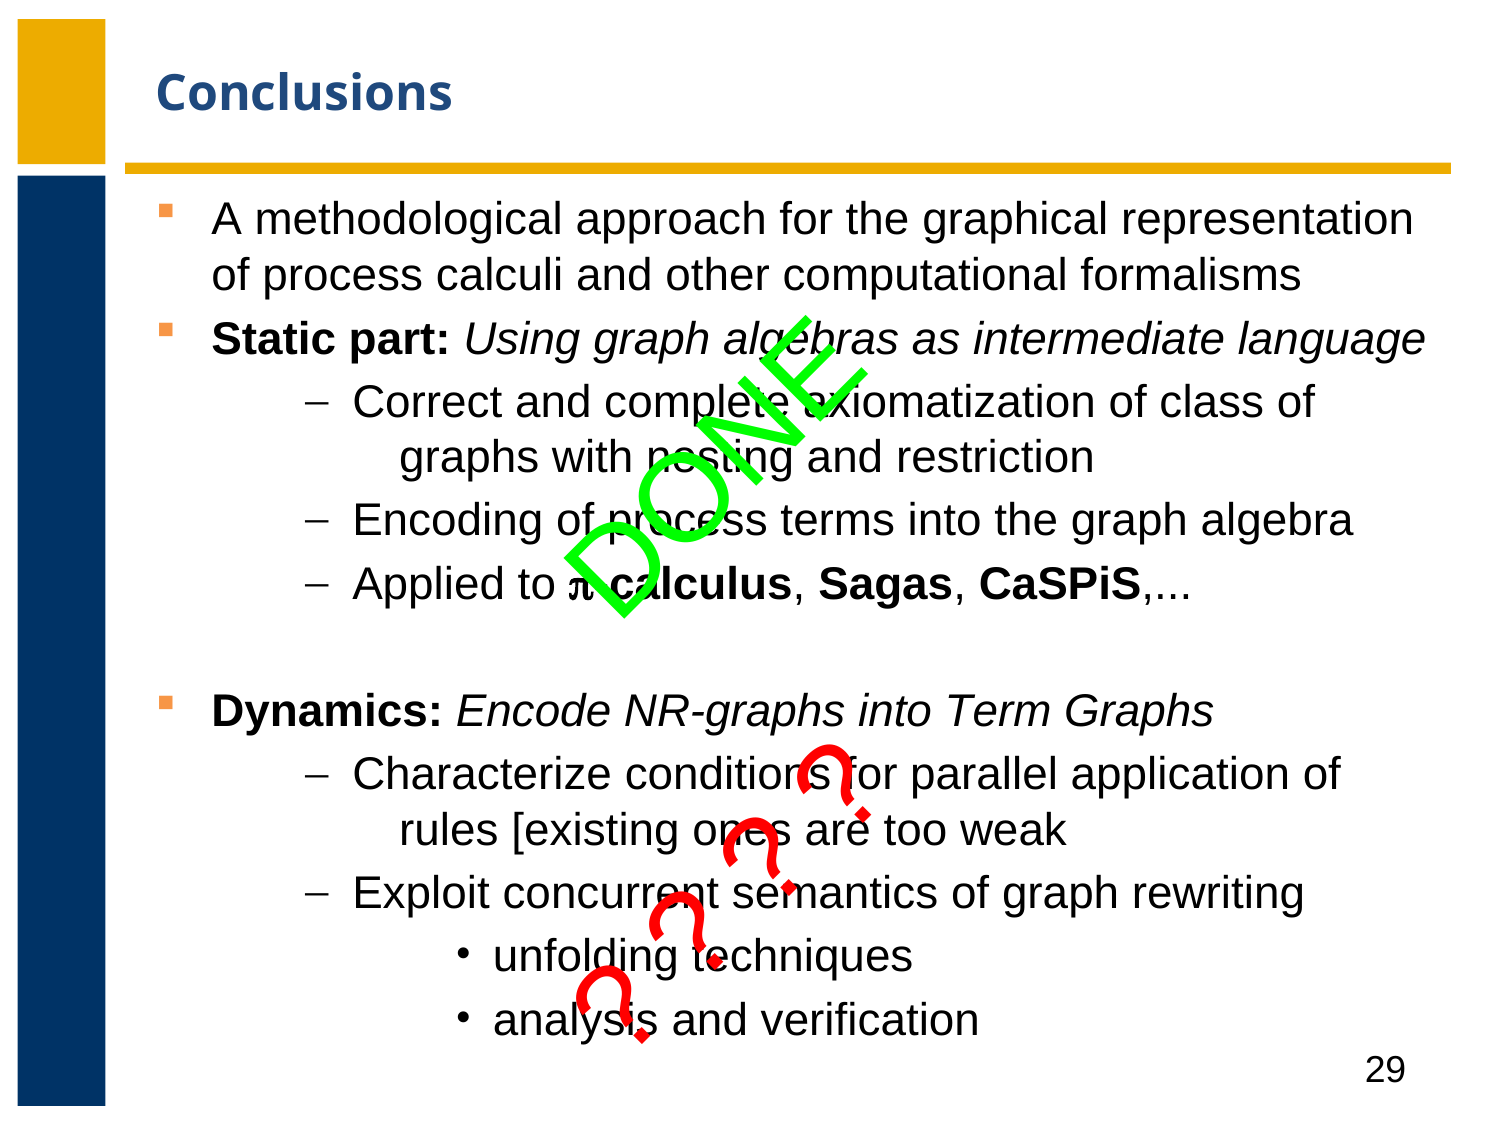

# Conclusions
A methodological approach for the graphical representation of process calculi and other computational formalisms
Static part: Using graph algebras as intermediate language
Correct and complete axiomatization of class of graphs with nesting and restriction
Encoding of process terms into the graph algebra
Applied to p-calculus, Sagas, CaSPiS,...
Dynamics: Encode NR-graphs into Term Graphs
Characterize conditions for parallel application of rules [existing ones are too weak
Exploit concurrent semantics of graph rewriting
unfolding techniques
analysis and verification
DONE
? ? ? ?
29